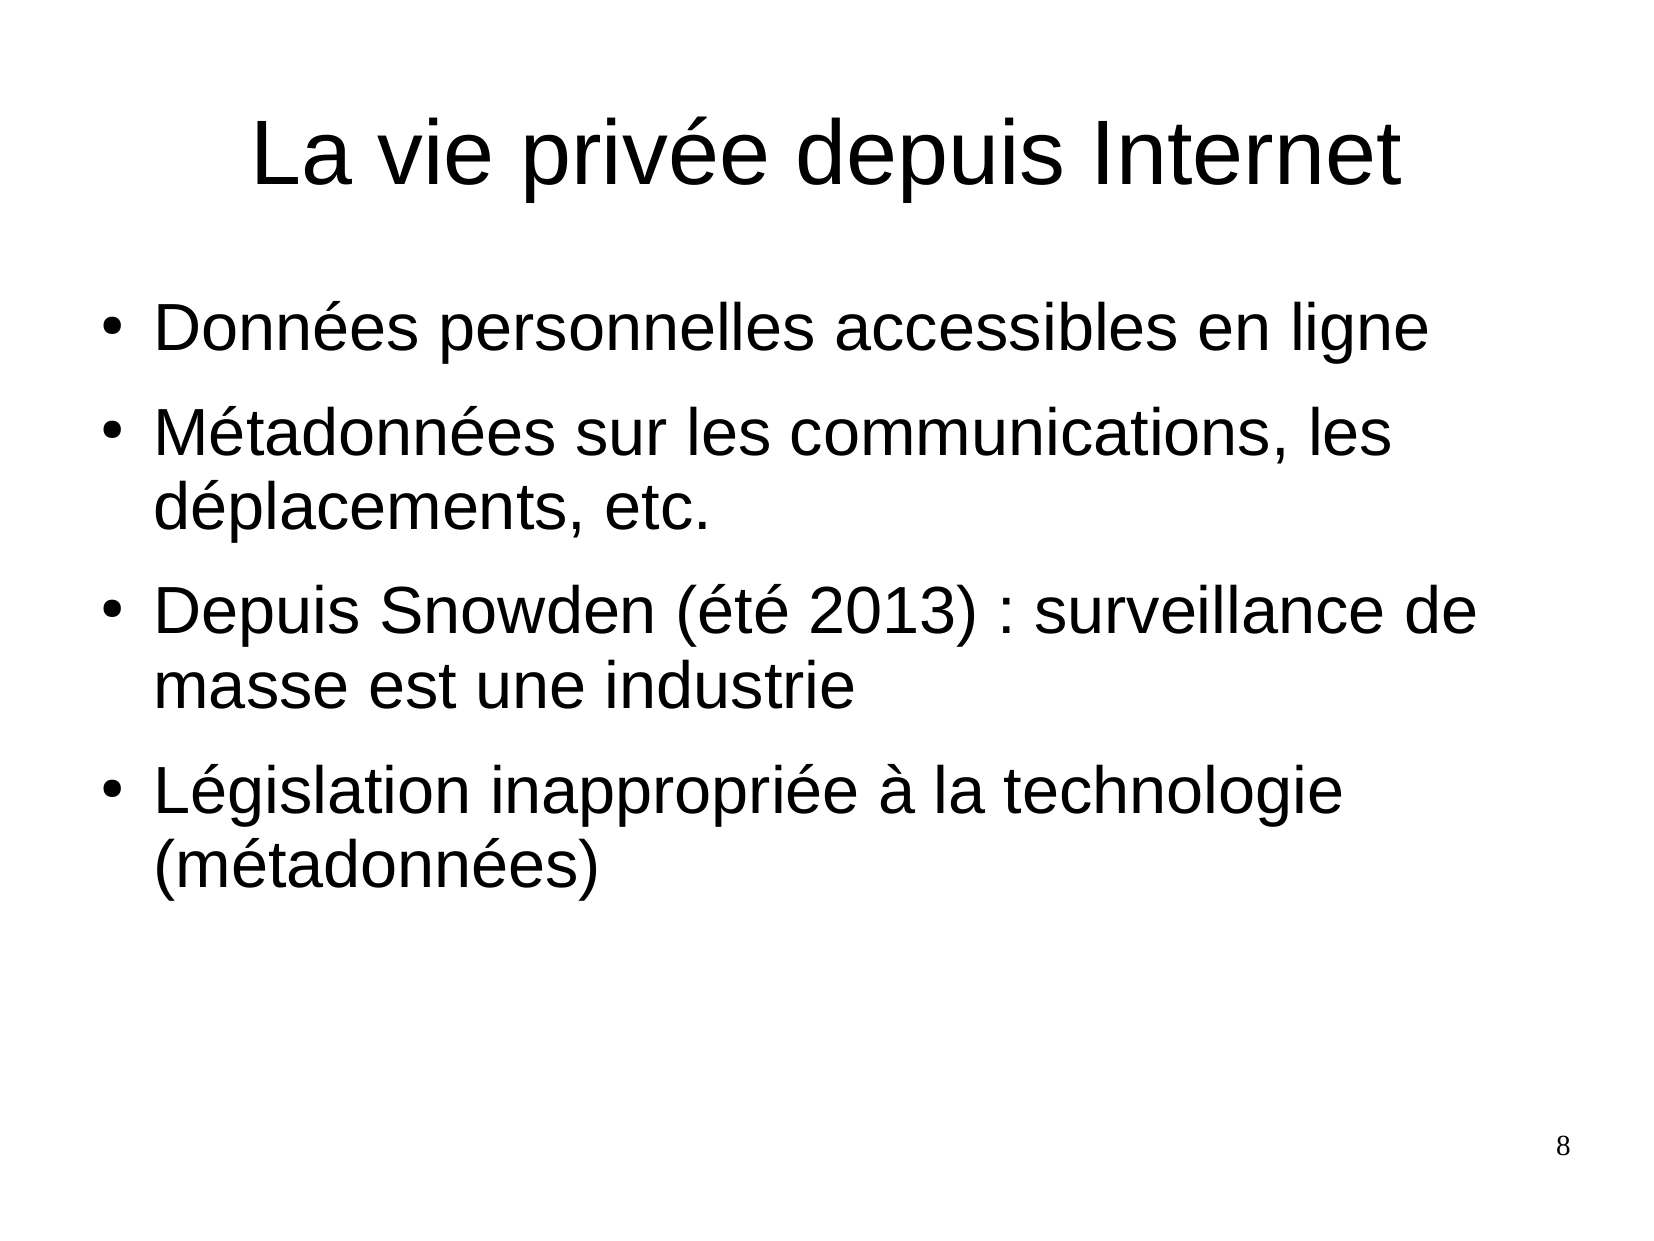

# La vie privée depuis Internet
Données personnelles accessibles en ligne
Métadonnées sur les communications, les déplacements, etc.
Depuis Snowden (été 2013) : surveillance de masse est une industrie
Législation inappropriée à la technologie (métadonnées)
8